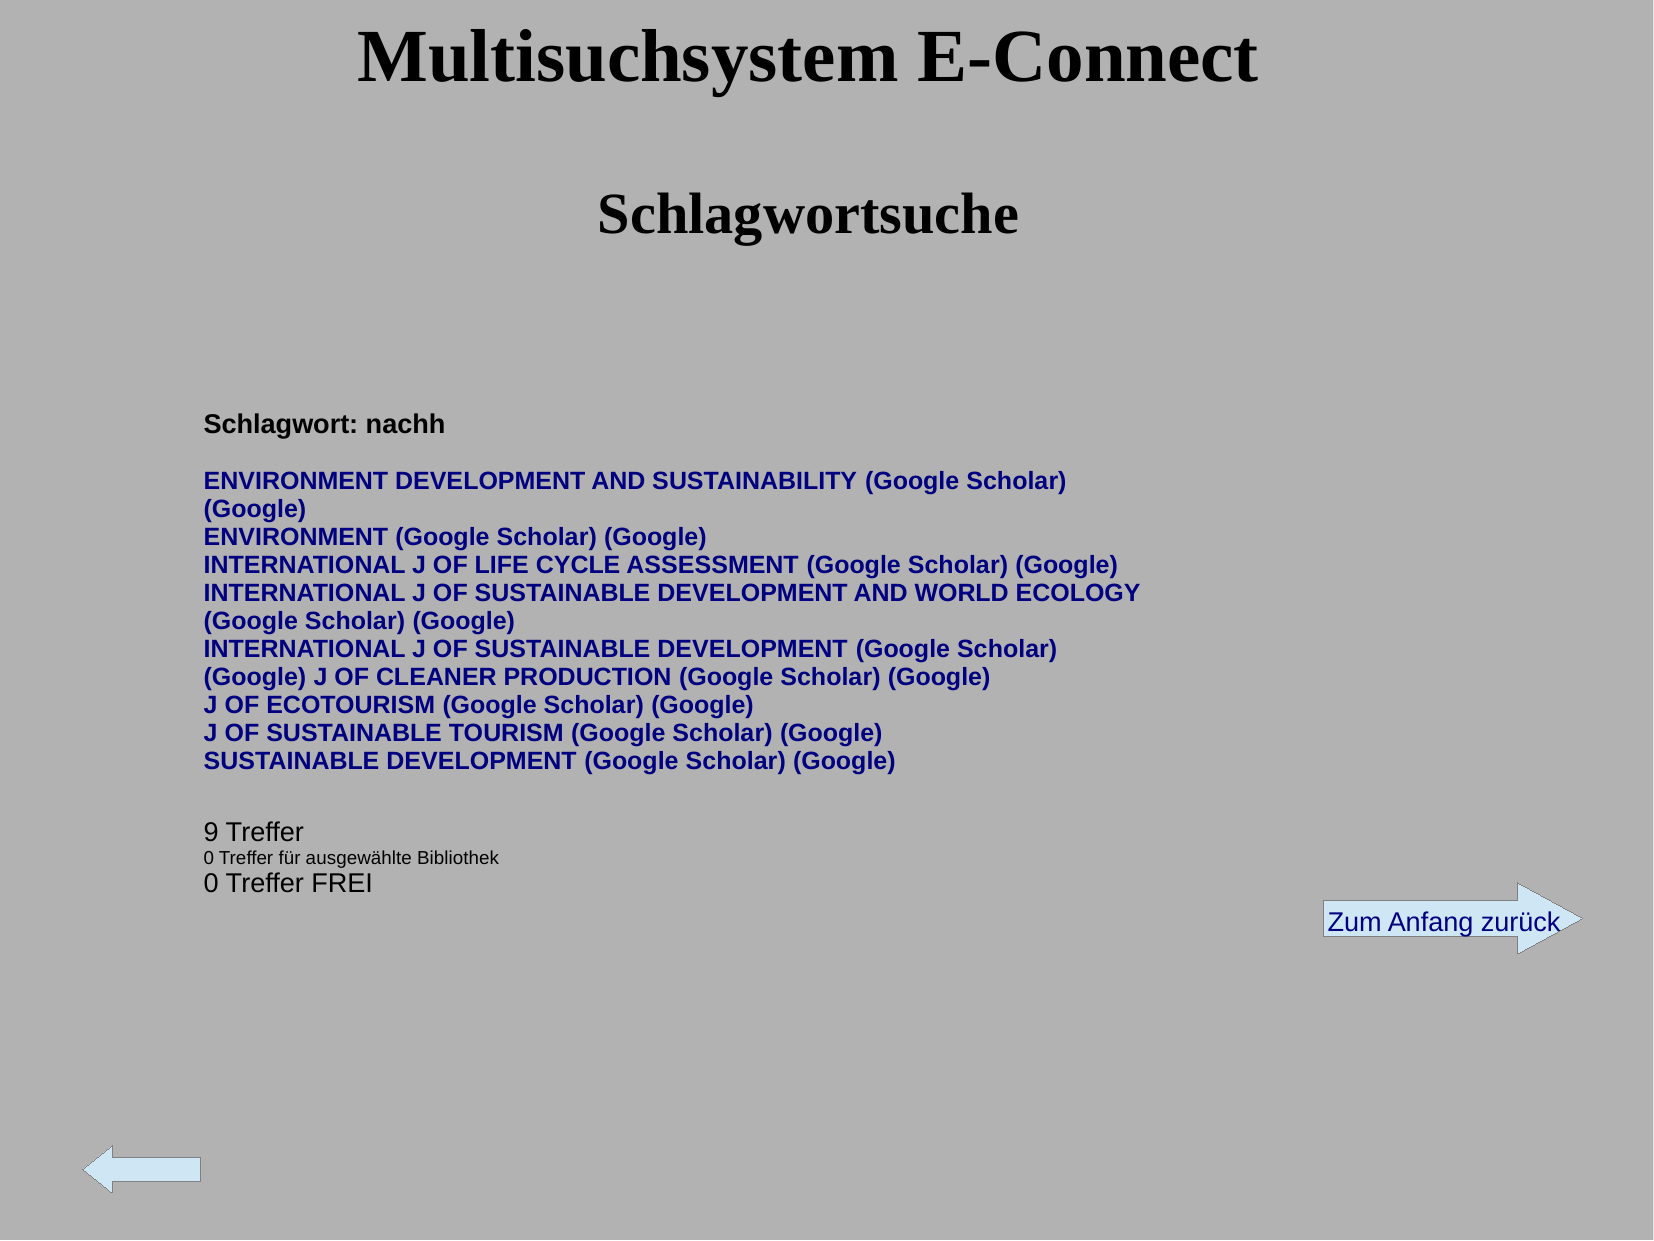

Multisuchsystem E-Connect
Schlagwortsuche
Schlagwort: nachh
ENVIRONMENT DEVELOPMENT AND SUSTAINABILITY (Google Scholar) (Google)
ENVIRONMENT (Google Scholar) (Google)
INTERNATIONAL J OF LIFE CYCLE ASSESSMENT (Google Scholar) (Google)
INTERNATIONAL J OF SUSTAINABLE DEVELOPMENT AND WORLD ECOLOGY (Google Scholar) (Google)
INTERNATIONAL J OF SUSTAINABLE DEVELOPMENT (Google Scholar) (Google) J OF CLEANER PRODUCTION (Google Scholar) (Google)
J OF ECOTOURISM (Google Scholar) (Google)
J OF SUSTAINABLE TOURISM (Google Scholar) (Google)
SUSTAINABLE DEVELOPMENT (Google Scholar) (Google)
9 Treffer
0 Treffer für ausgewählte Bibliothek
0 Treffer FREI
Zum Anfang zurück